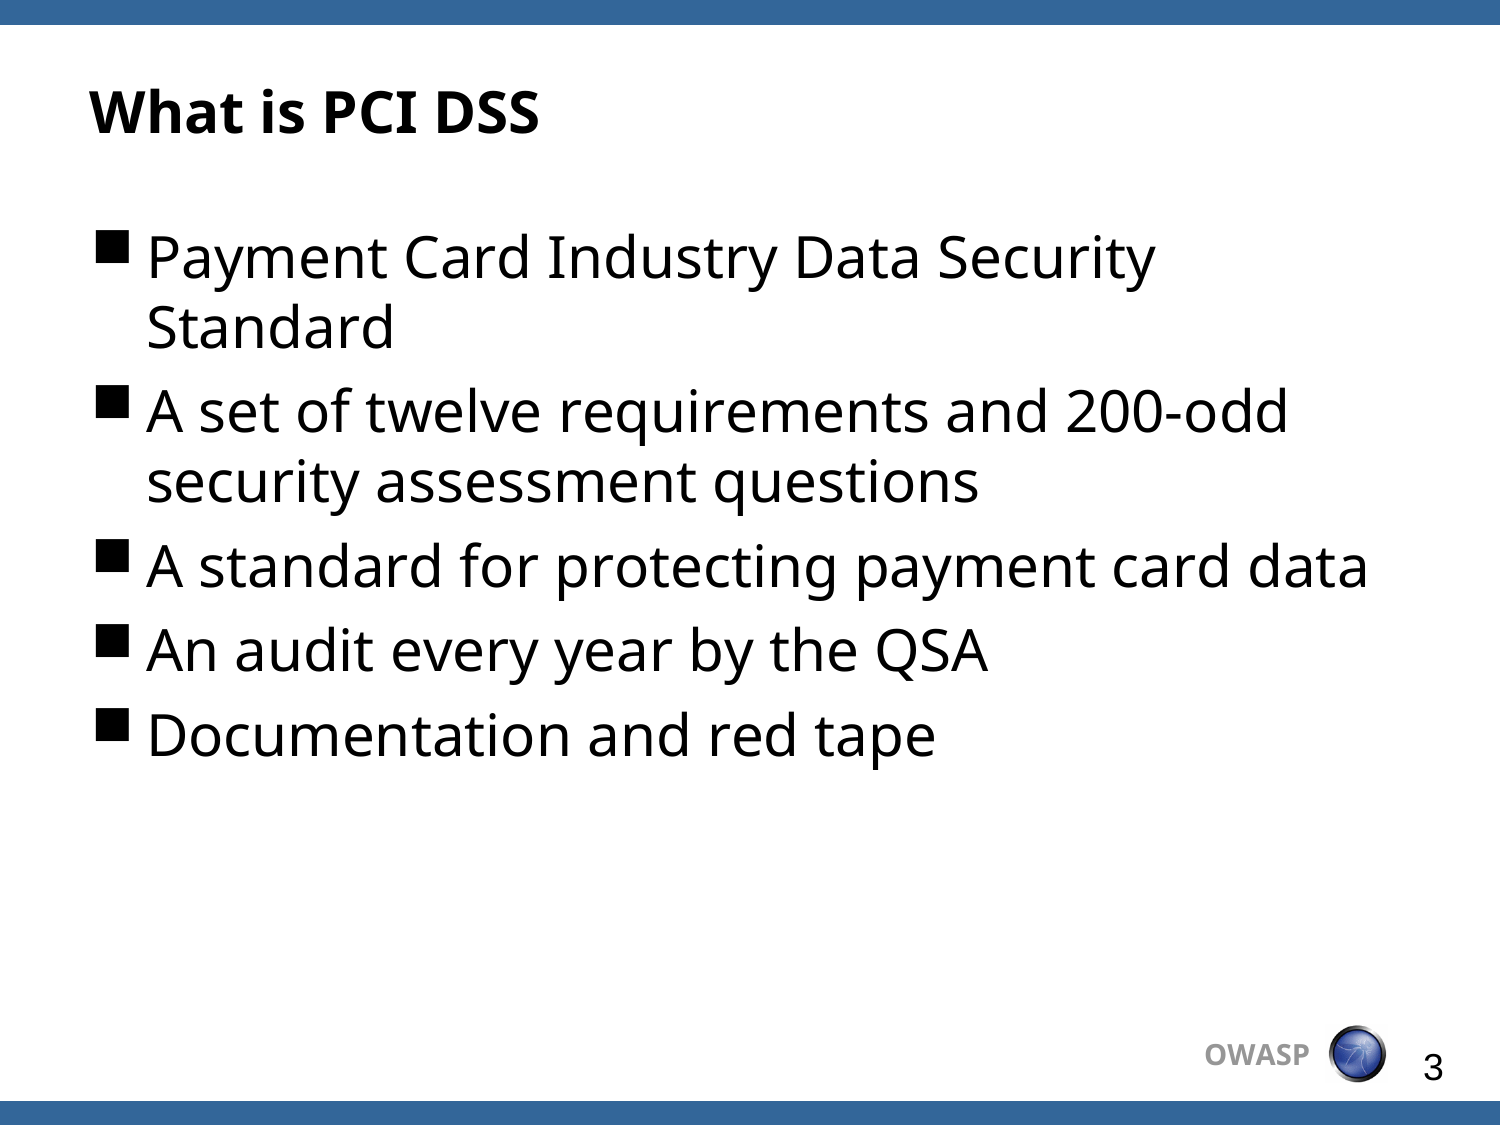

# What is PCI DSS
Payment Card Industry Data Security Standard
A set of twelve requirements and 200-odd security assessment questions
A standard for protecting payment card data
An audit every year by the QSA
Documentation and red tape
3